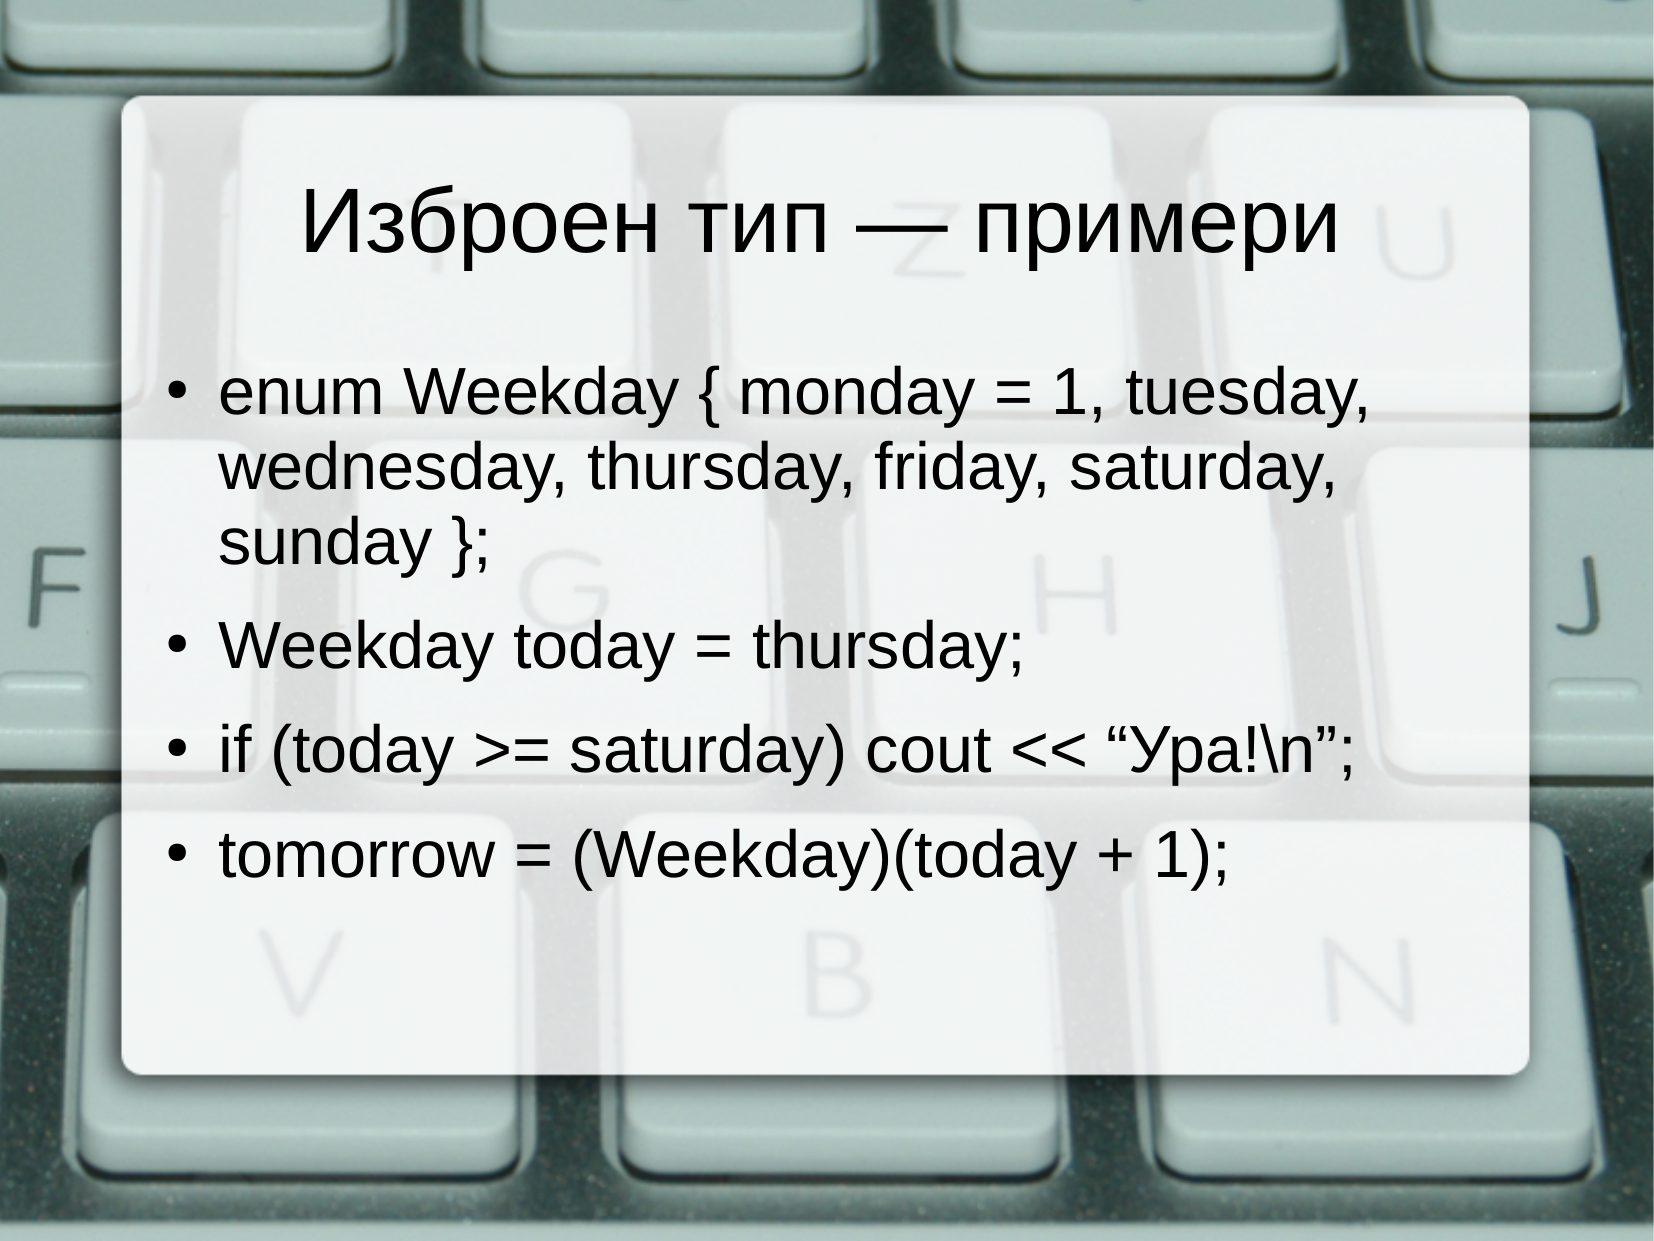

# Изброен тип — примери
enum Weekday { monday = 1, tuesday, wednesday, thursday, friday, saturday, sunday };
Weekday today = thursday;
if (today >= saturday) cout << “Ура!\n”;
tomorrow = (Weekday)(today + 1);